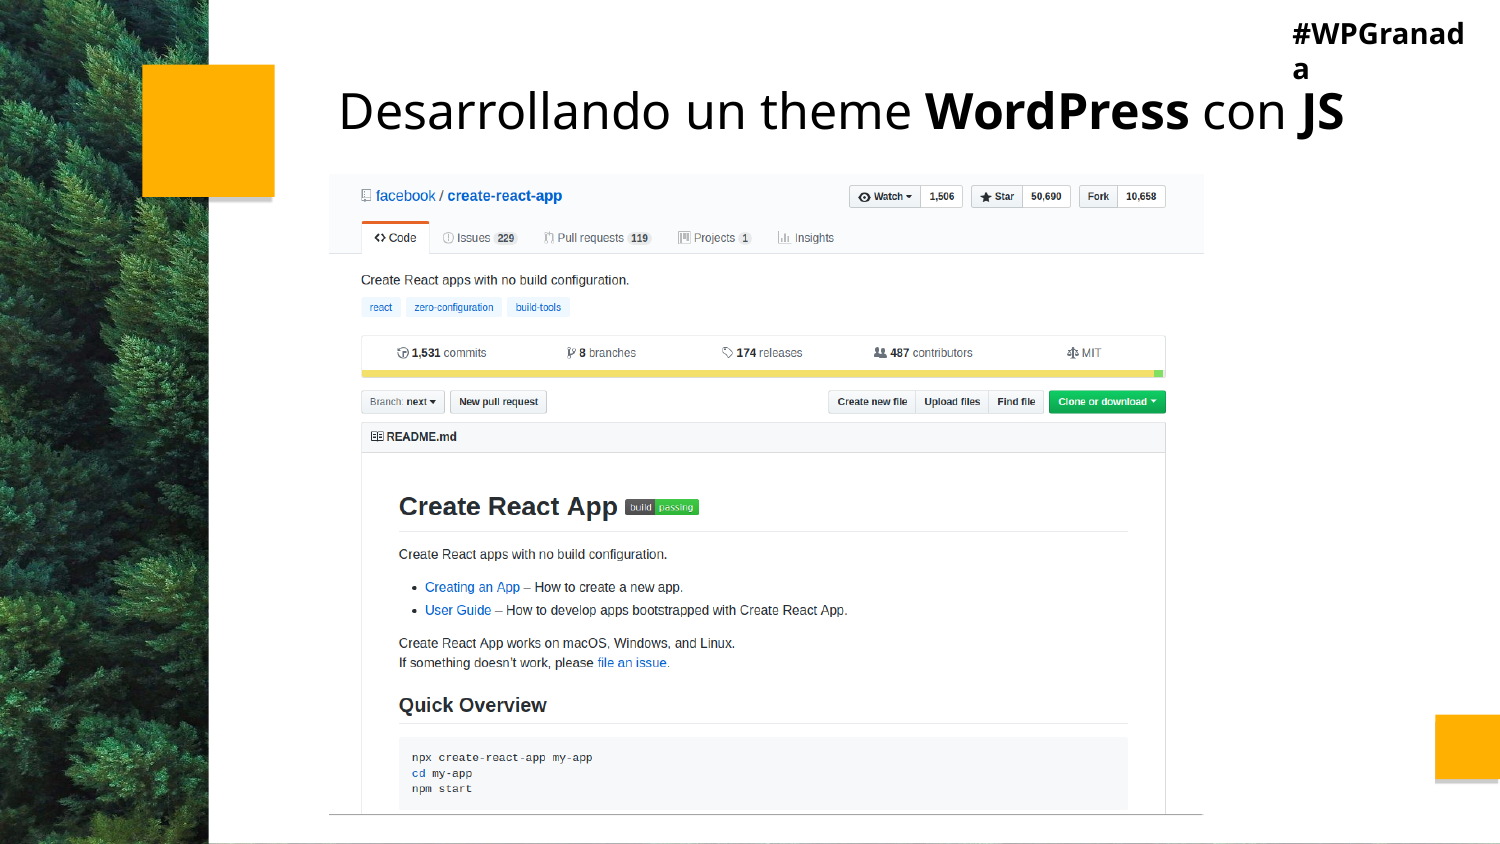

#WPGranada
Desarrollando un theme WordPress con JS